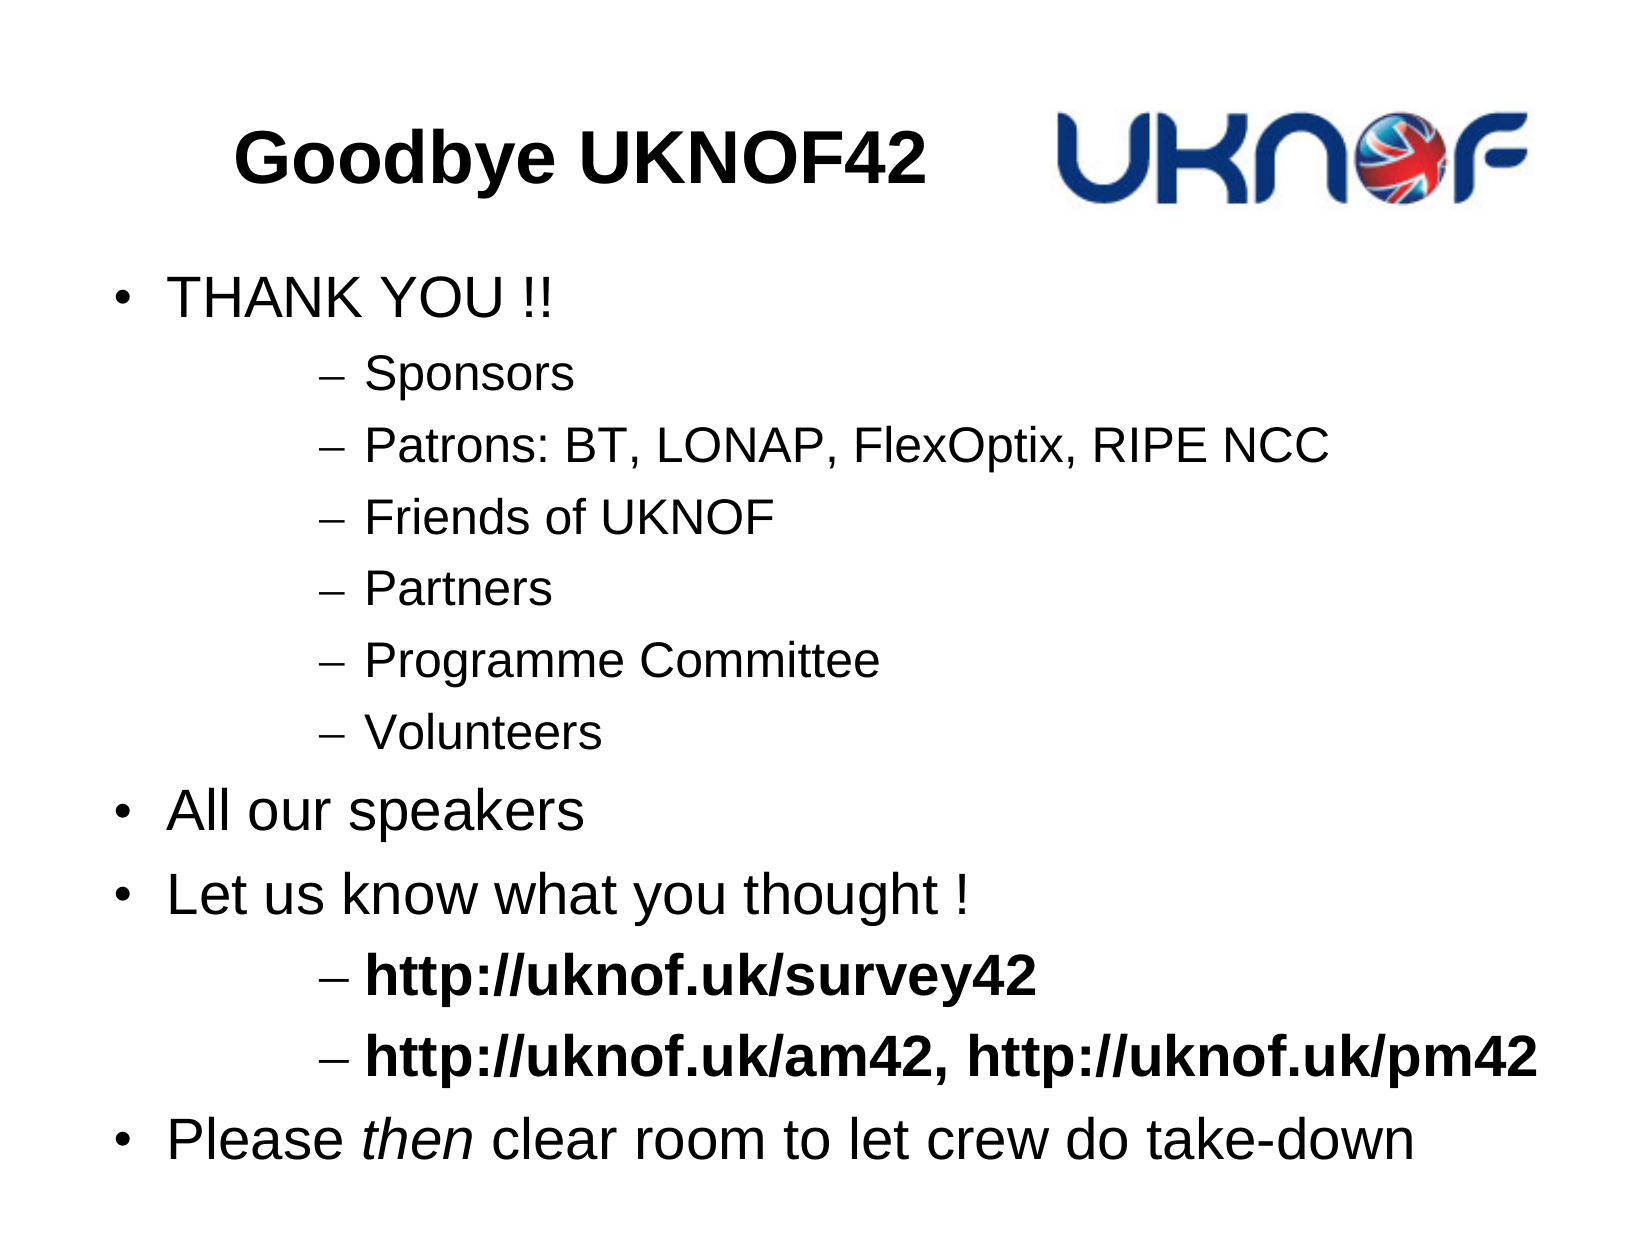

# Goodbye UKNOF42
THANK YOU !!
Sponsors
Patrons: BT, LONAP, FlexOptix, RIPE NCC
Friends of UKNOF
Partners
Programme Committee
Volunteers
All our speakers
Let us know what you thought !
http://uknof.uk/survey42
http://uknof.uk/am42, http://uknof.uk/pm42
Please then clear room to let crew do take-down